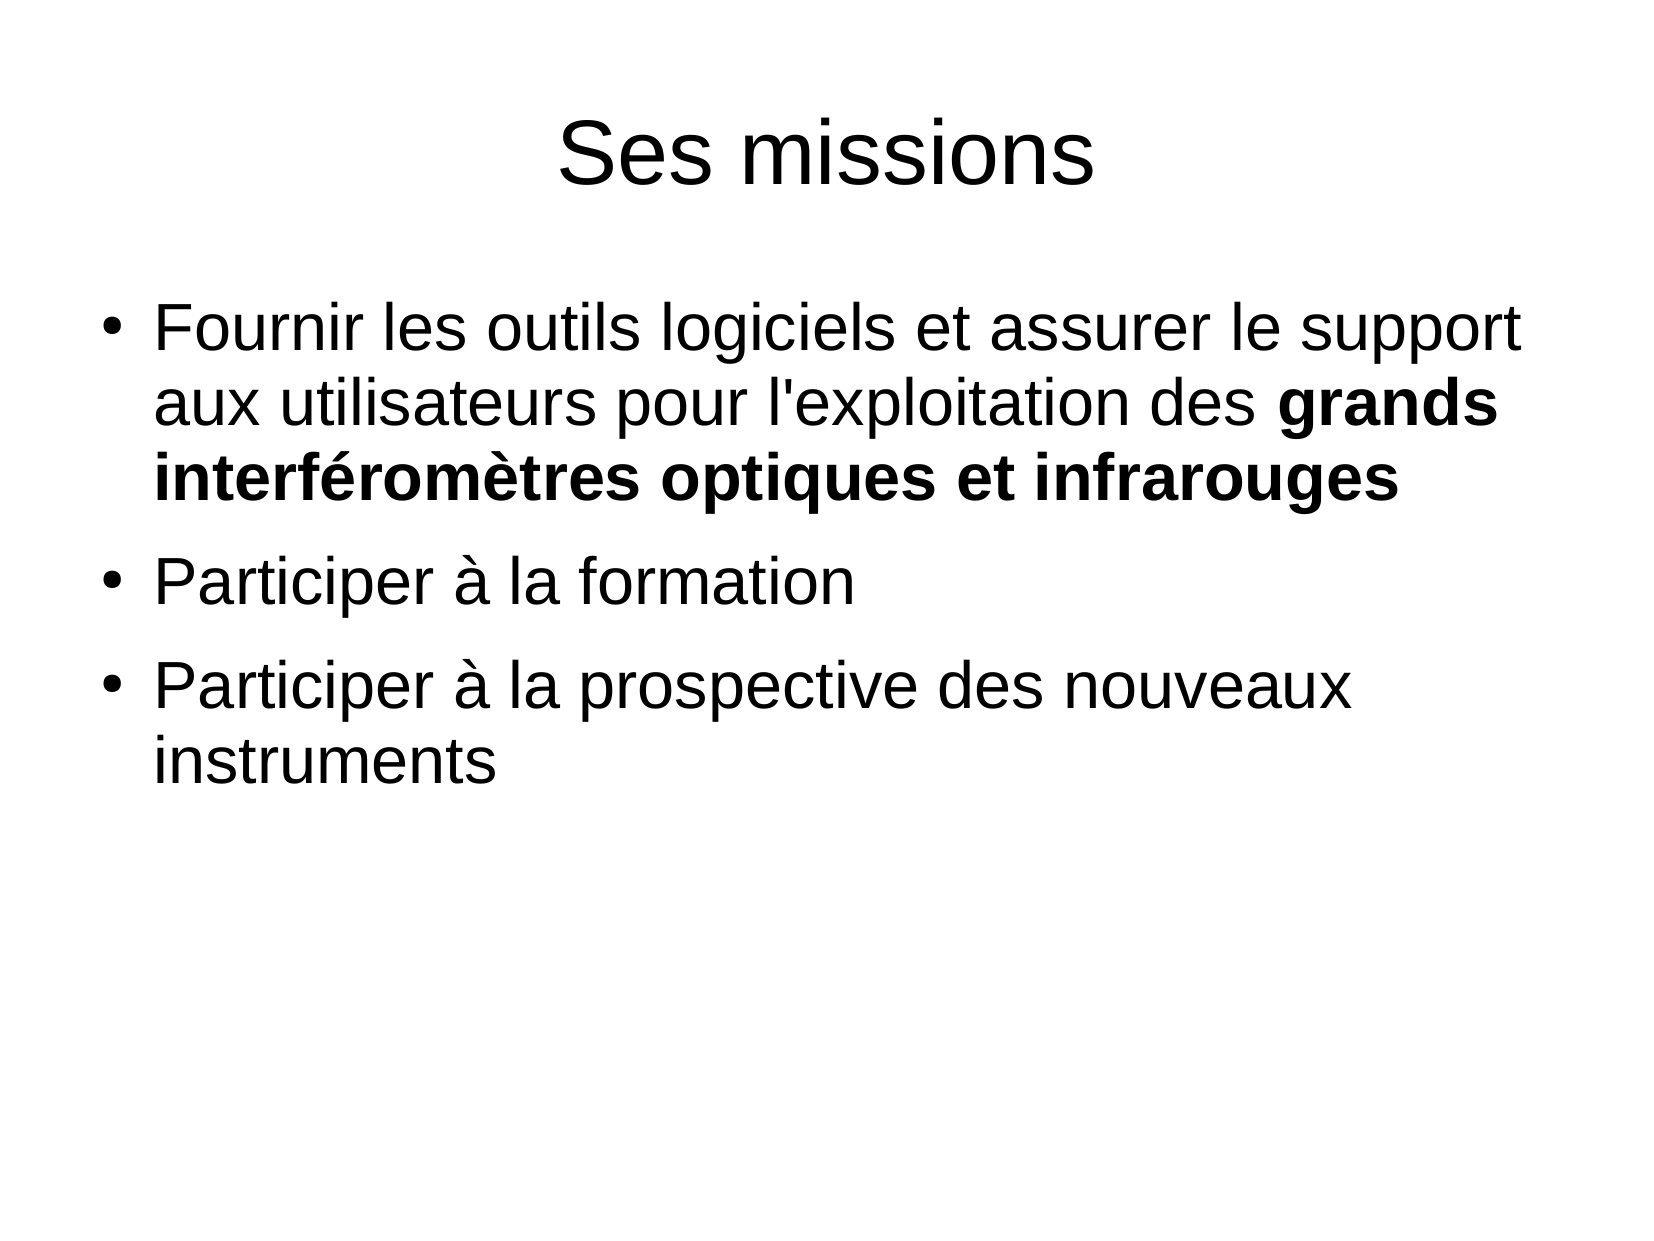

# Ses missions
Fournir les outils logiciels et assurer le support aux utilisateurs pour l'exploitation des grands interféromètres optiques et infrarouges
Participer à la formation
Participer à la prospective des nouveaux instruments